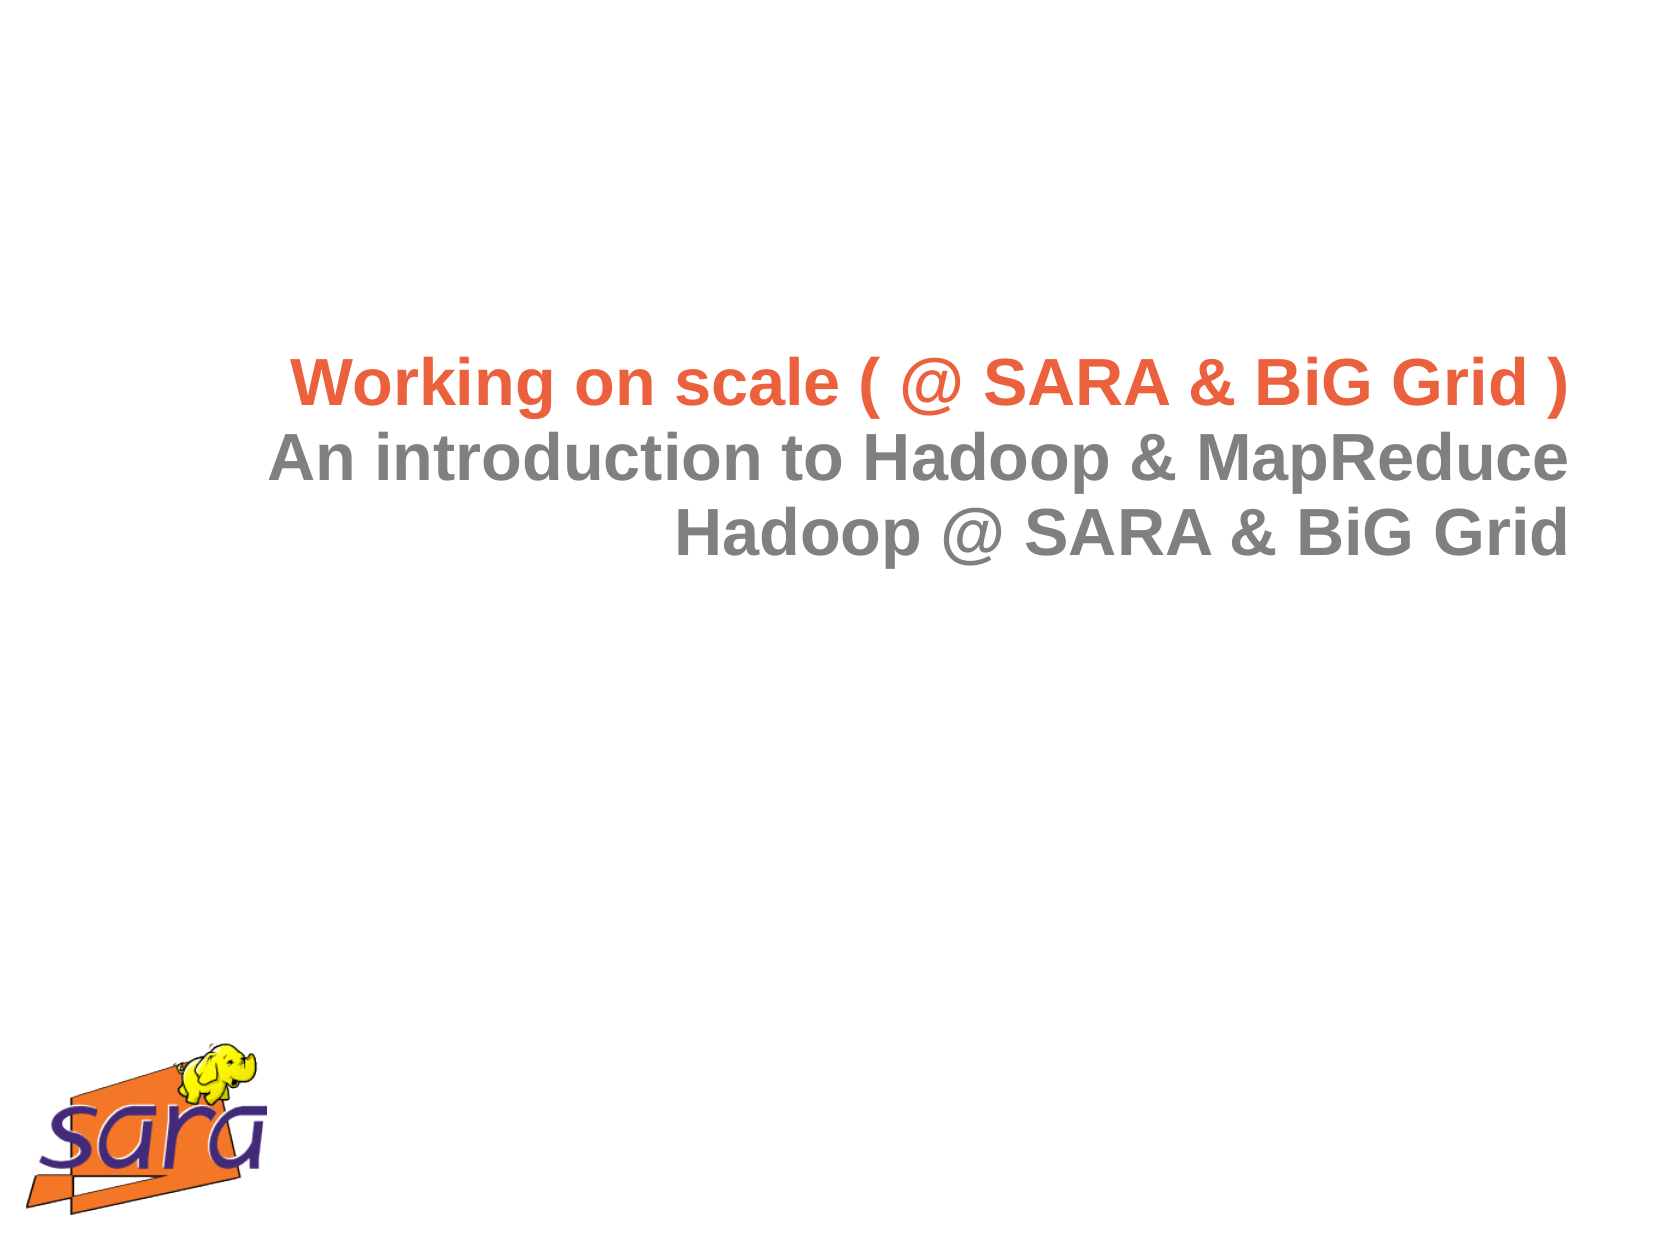

# Working on scale ( @ SARA & BiG Grid ) An introduction to Hadoop & MapReduce Hadoop @ SARA & BiG Grid